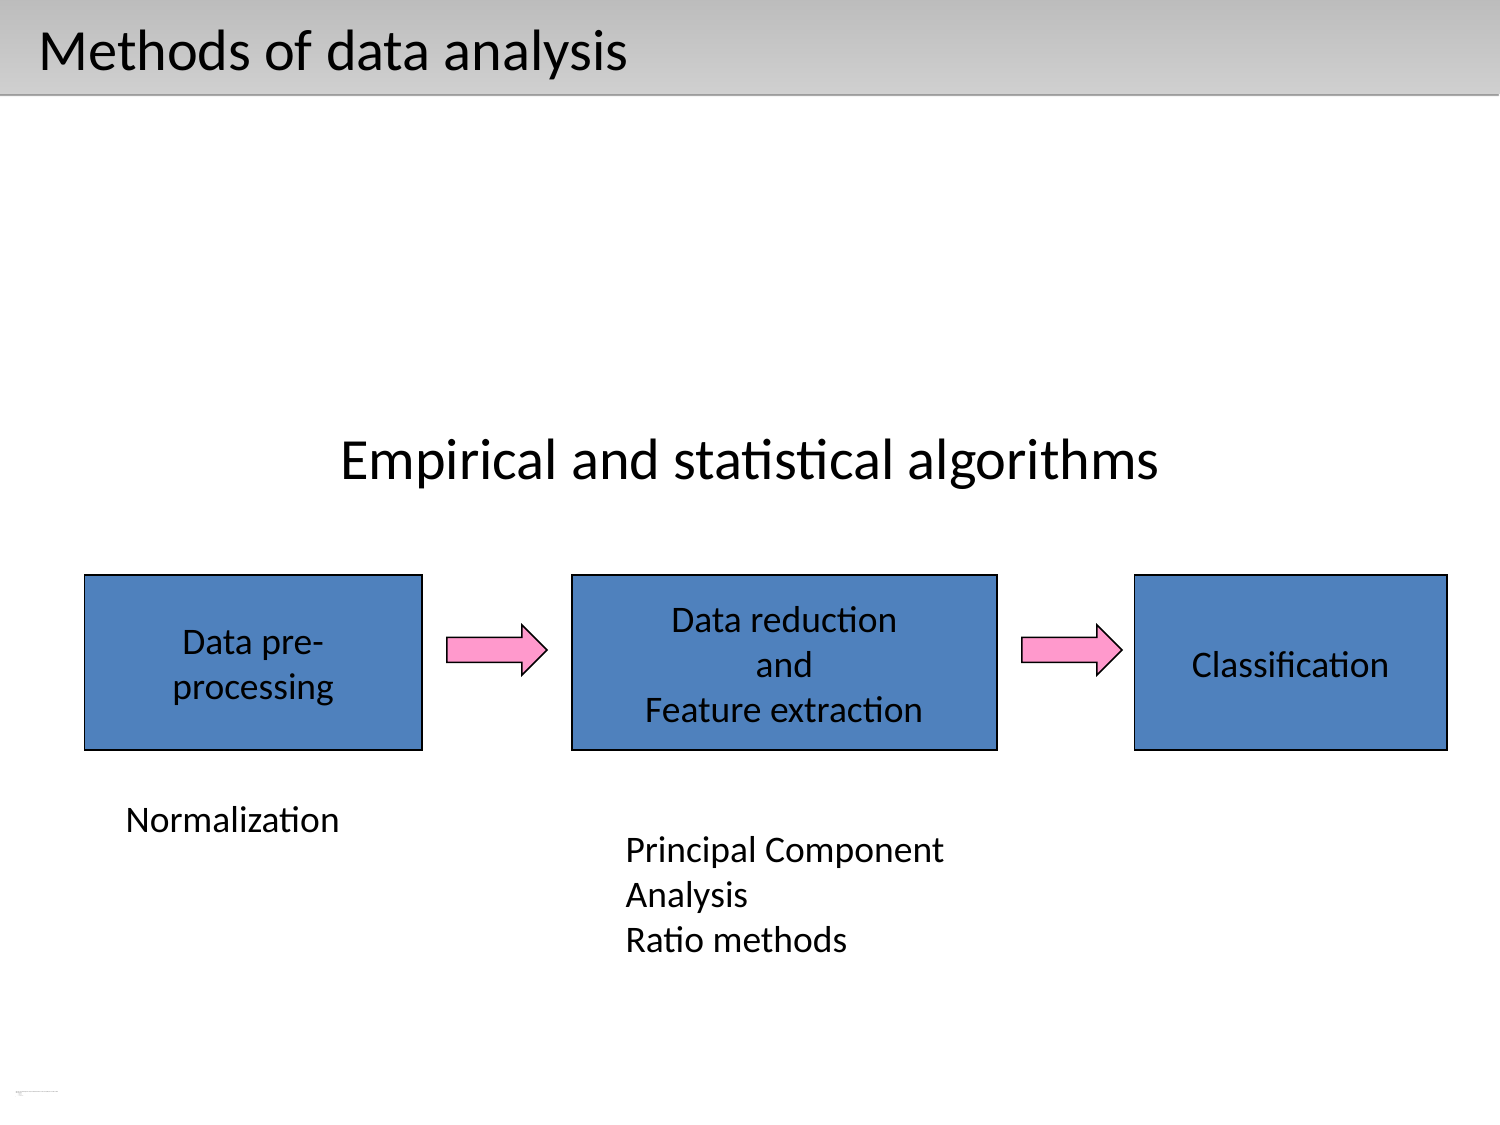

# Methods of data analysis
Empirical and statistical algorithms
Data pre-
processing
Data reduction
and
Feature extraction
Classification
Normalization
Principal Component
Analysis
Ratio methods
Main goal for fluorescence diagnostics: Identify fluorescence features that can be used to identify/classify tissue as normal or diseased.
Main approaches
Statistical
Empirical
Model Based